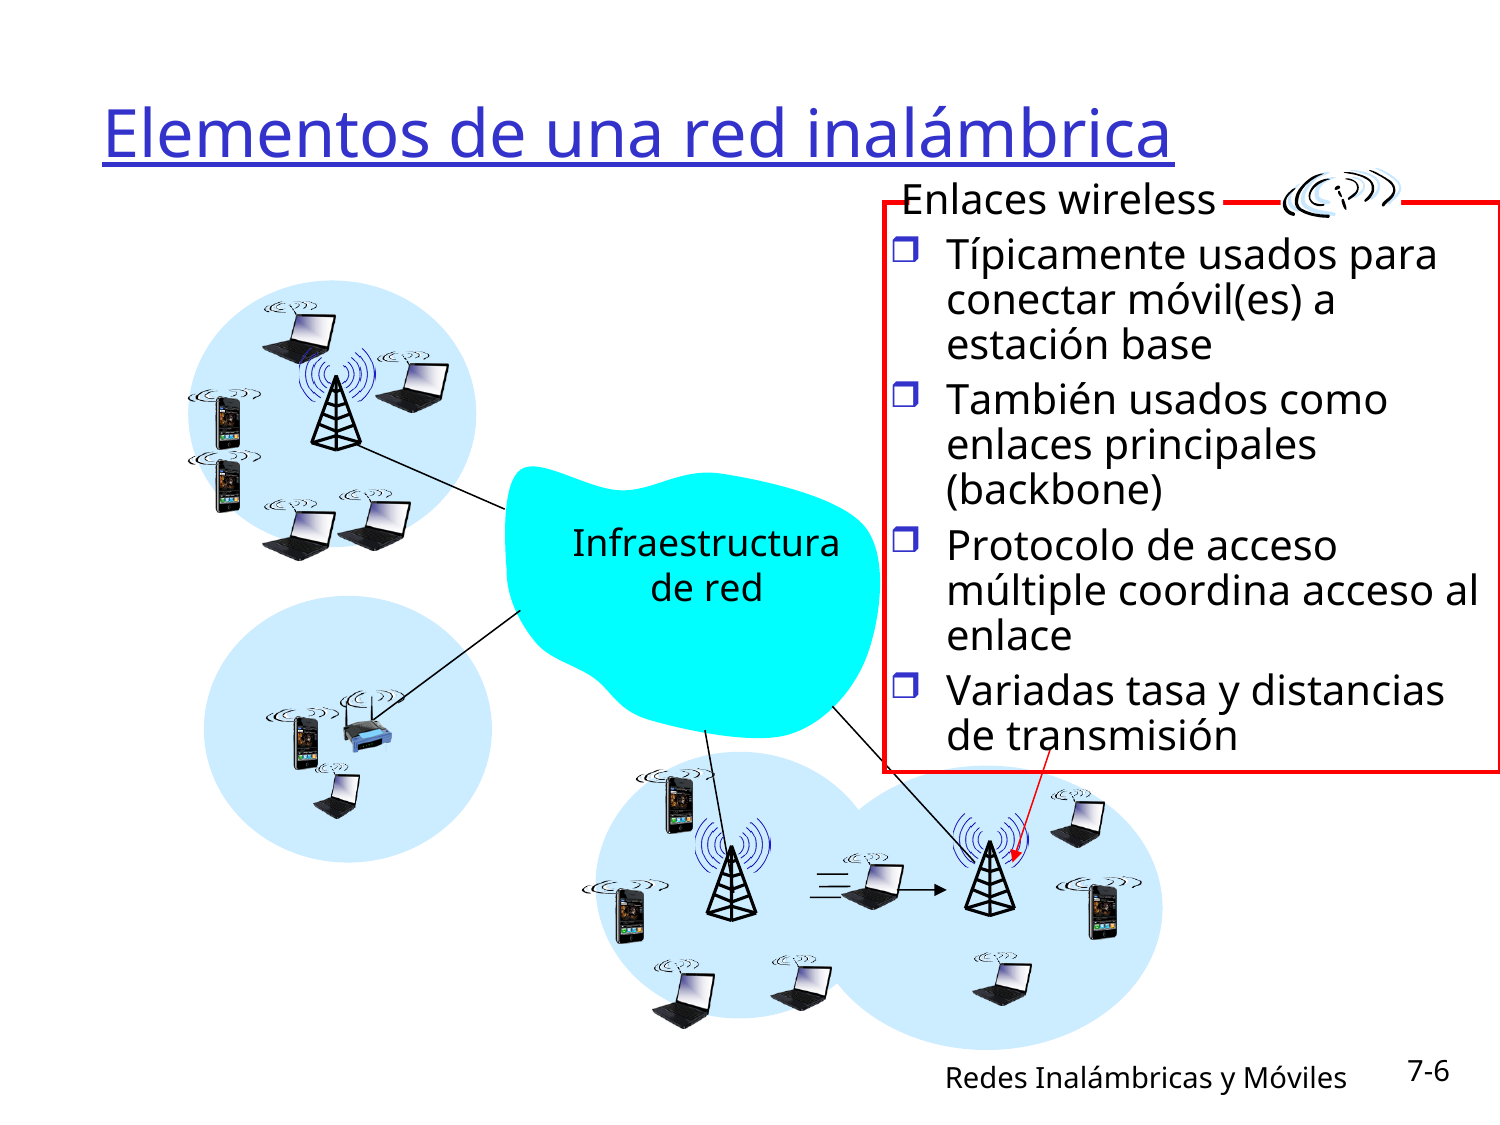

# Elementos de una red inalámbrica
 Enlaces wireless
Típicamente usados para conectar móvil(es) a estación base
También usados como enlaces principales (backbone)
Protocolo de acceso múltiple coordina acceso al enlace
Variadas tasa y distancias de transmisión
Infraestructura
de red
6